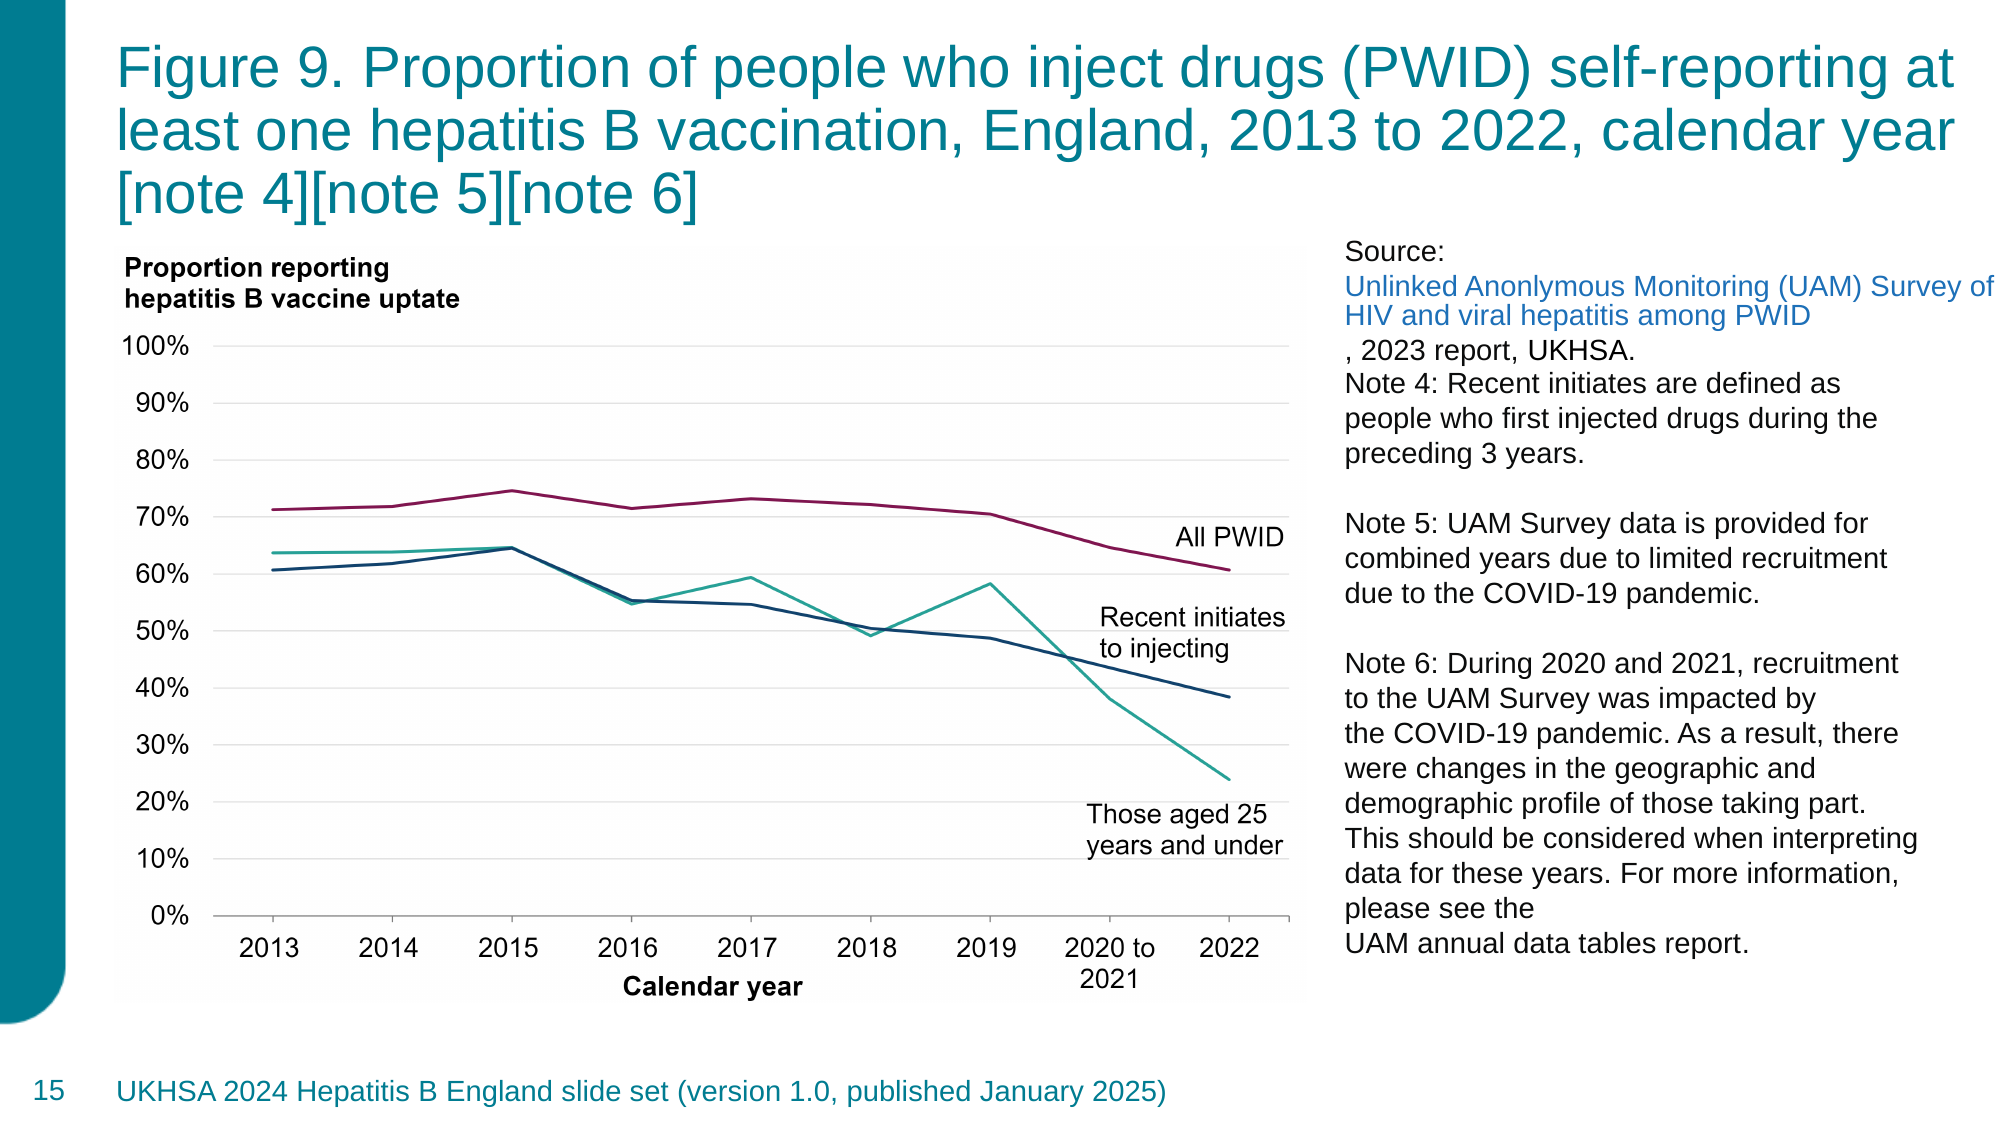

# Figure 9. Proportion of people who inject drugs (PWID) self-reporting at least one hepatitis B vaccination, England, 2013 to 2022, calendar year [note 4][note 5][note 6]
Source: Unlinked Anonlymous Monitoring (UAM) Survey of HIV and viral hepatitis among PWID, 2023 report, UKHSA.
Note 4: Recent initiates are defined as people who first injected drugs during the preceding 3 years.
Note 5: UAM Survey data is provided for combined years due to limited recruitment due to the COVID-19 pandemic.
Note 6: During 2020 and 2021, recruitment to the UAM Survey was impacted by the COVID-19 pandemic. As a result, there were changes in the geographic and demographic profile of those taking part. This should be considered when interpreting data for these years. For more information, please see the UAM annual data tables report.
13
UKHSA 2024 Hepatitis B England slide set (version 1.0, published January 2025)